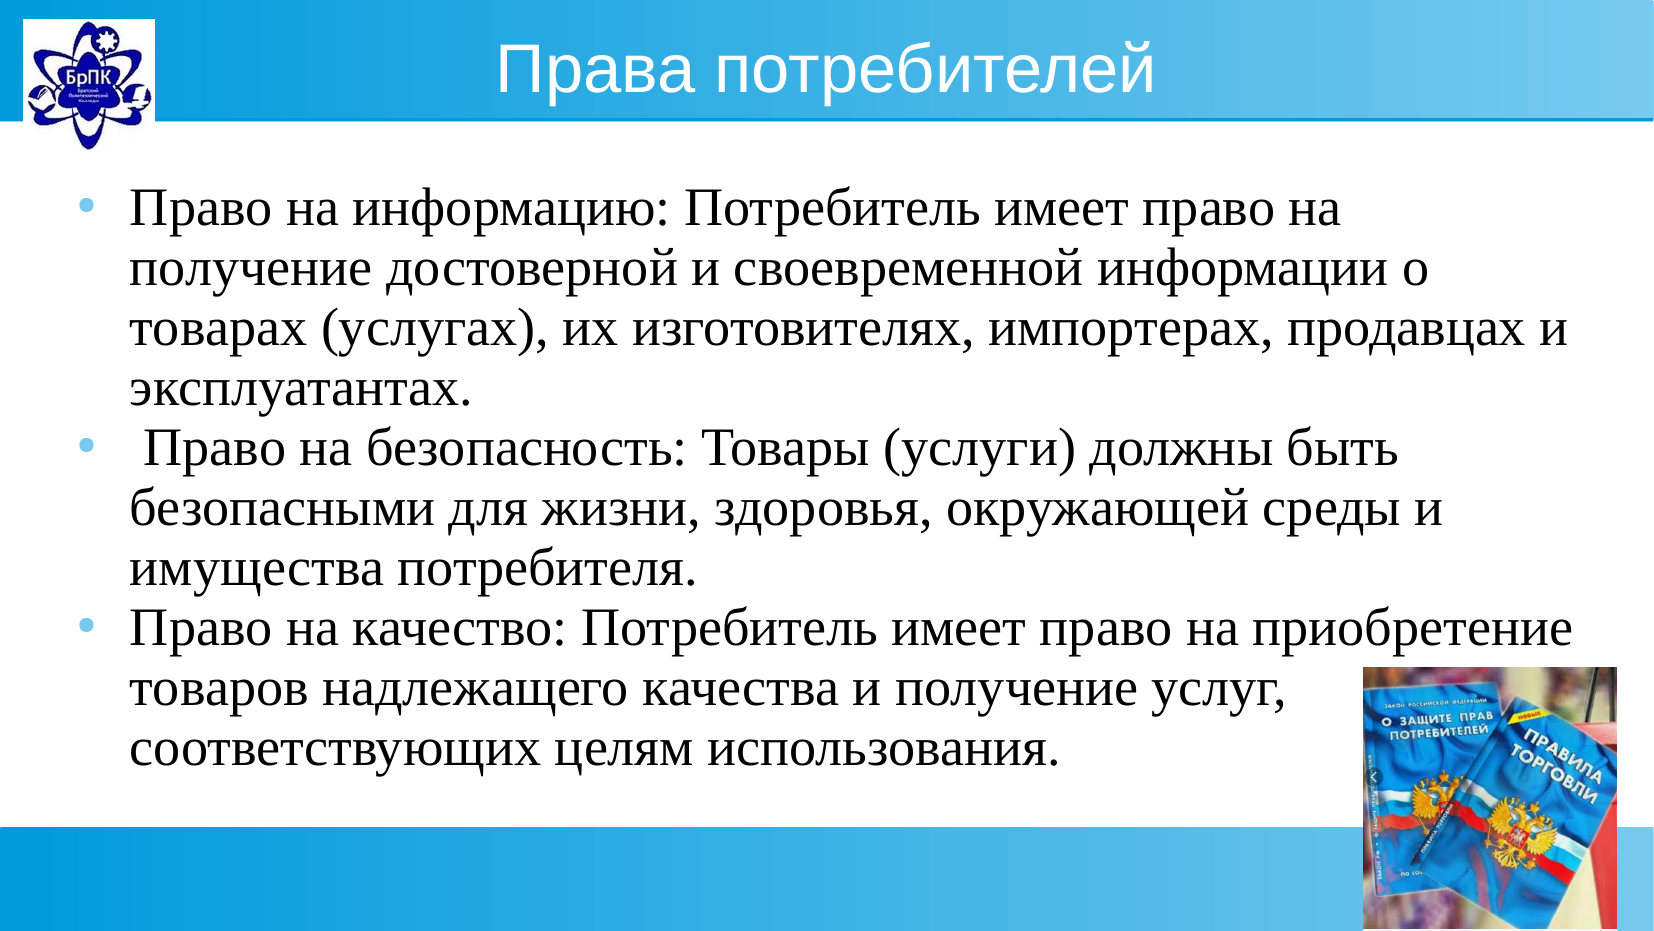

# Права потребителей
Право на информацию: Потребитель имеет право на получение достоверной и своевременной информации о товарах (услугах), их изготовителях, импортерах, продавцах и эксплуатантах.
 Право на безопасность: Товары (услуги) должны быть безопасными для жизни, здоровья, окружающей среды и имущества потребителя.
Право на качество: Потребитель имеет право на приобретение товаров надлежащего качества и получение услуг, соответствующих целям использования.
18